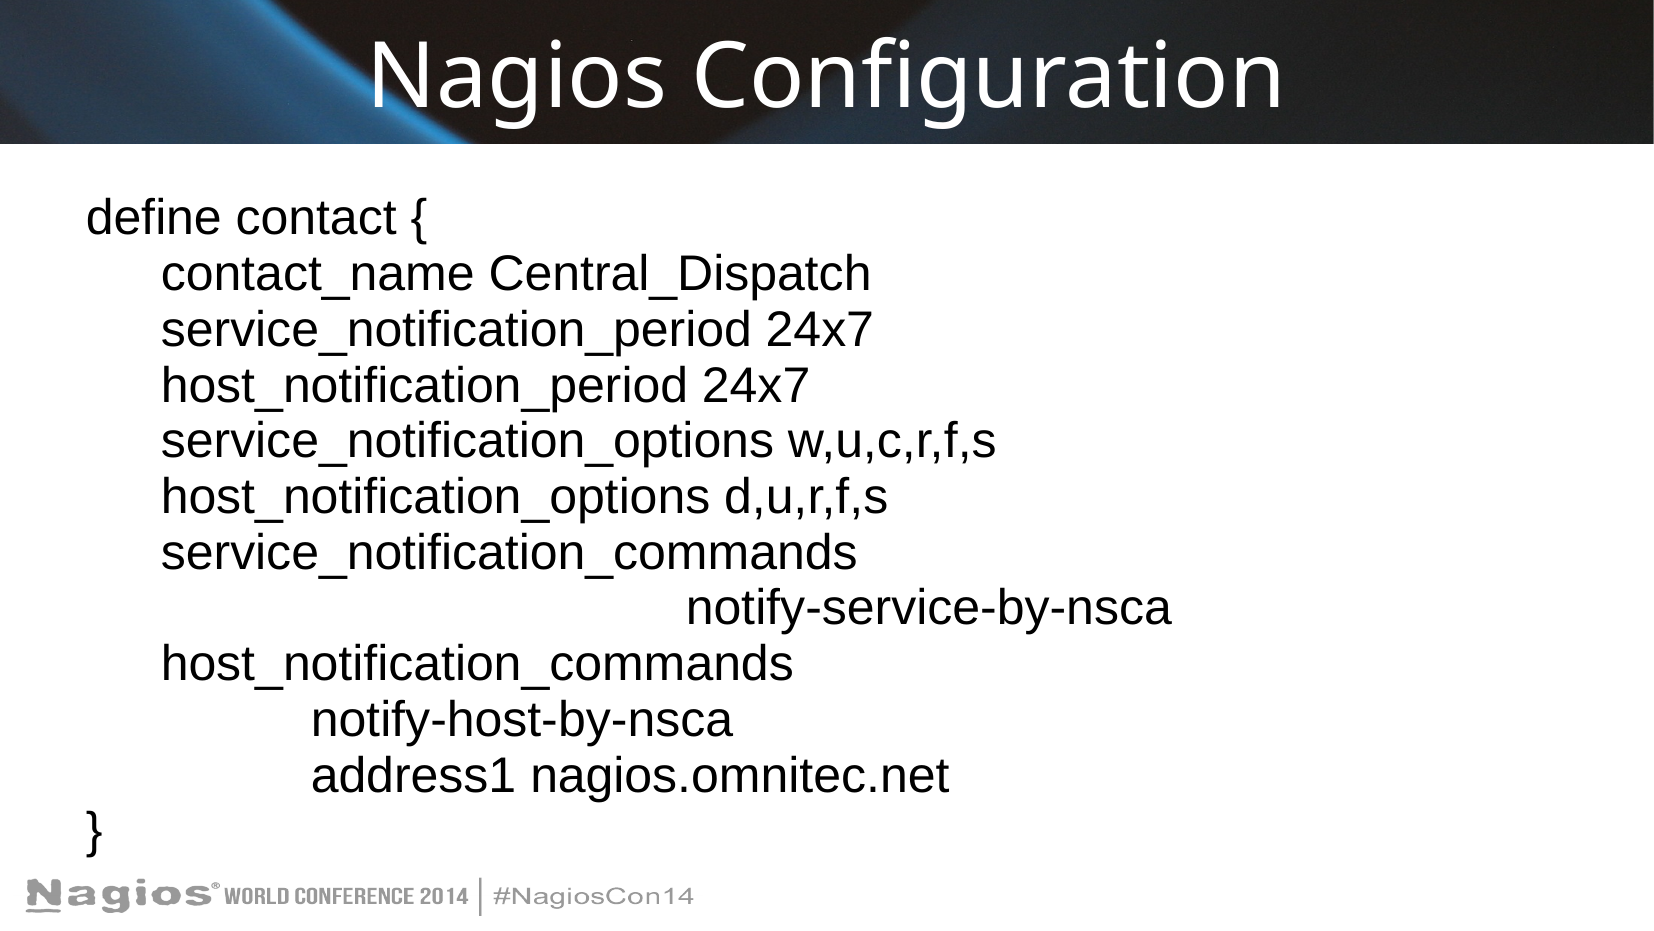

# Nagios Configuration
define contact {
	contact_name Central_Dispatch
	service_notification_period 24x7
	host_notification_period 24x7
	service_notification_options w,u,c,r,f,s
	host_notification_options d,u,r,f,s
	service_notification_commands
						 		notify-service-by-nsca
	host_notification_commands
		 	notify-host-by-nsca
		 	address1 nagios.omnitec.net
}